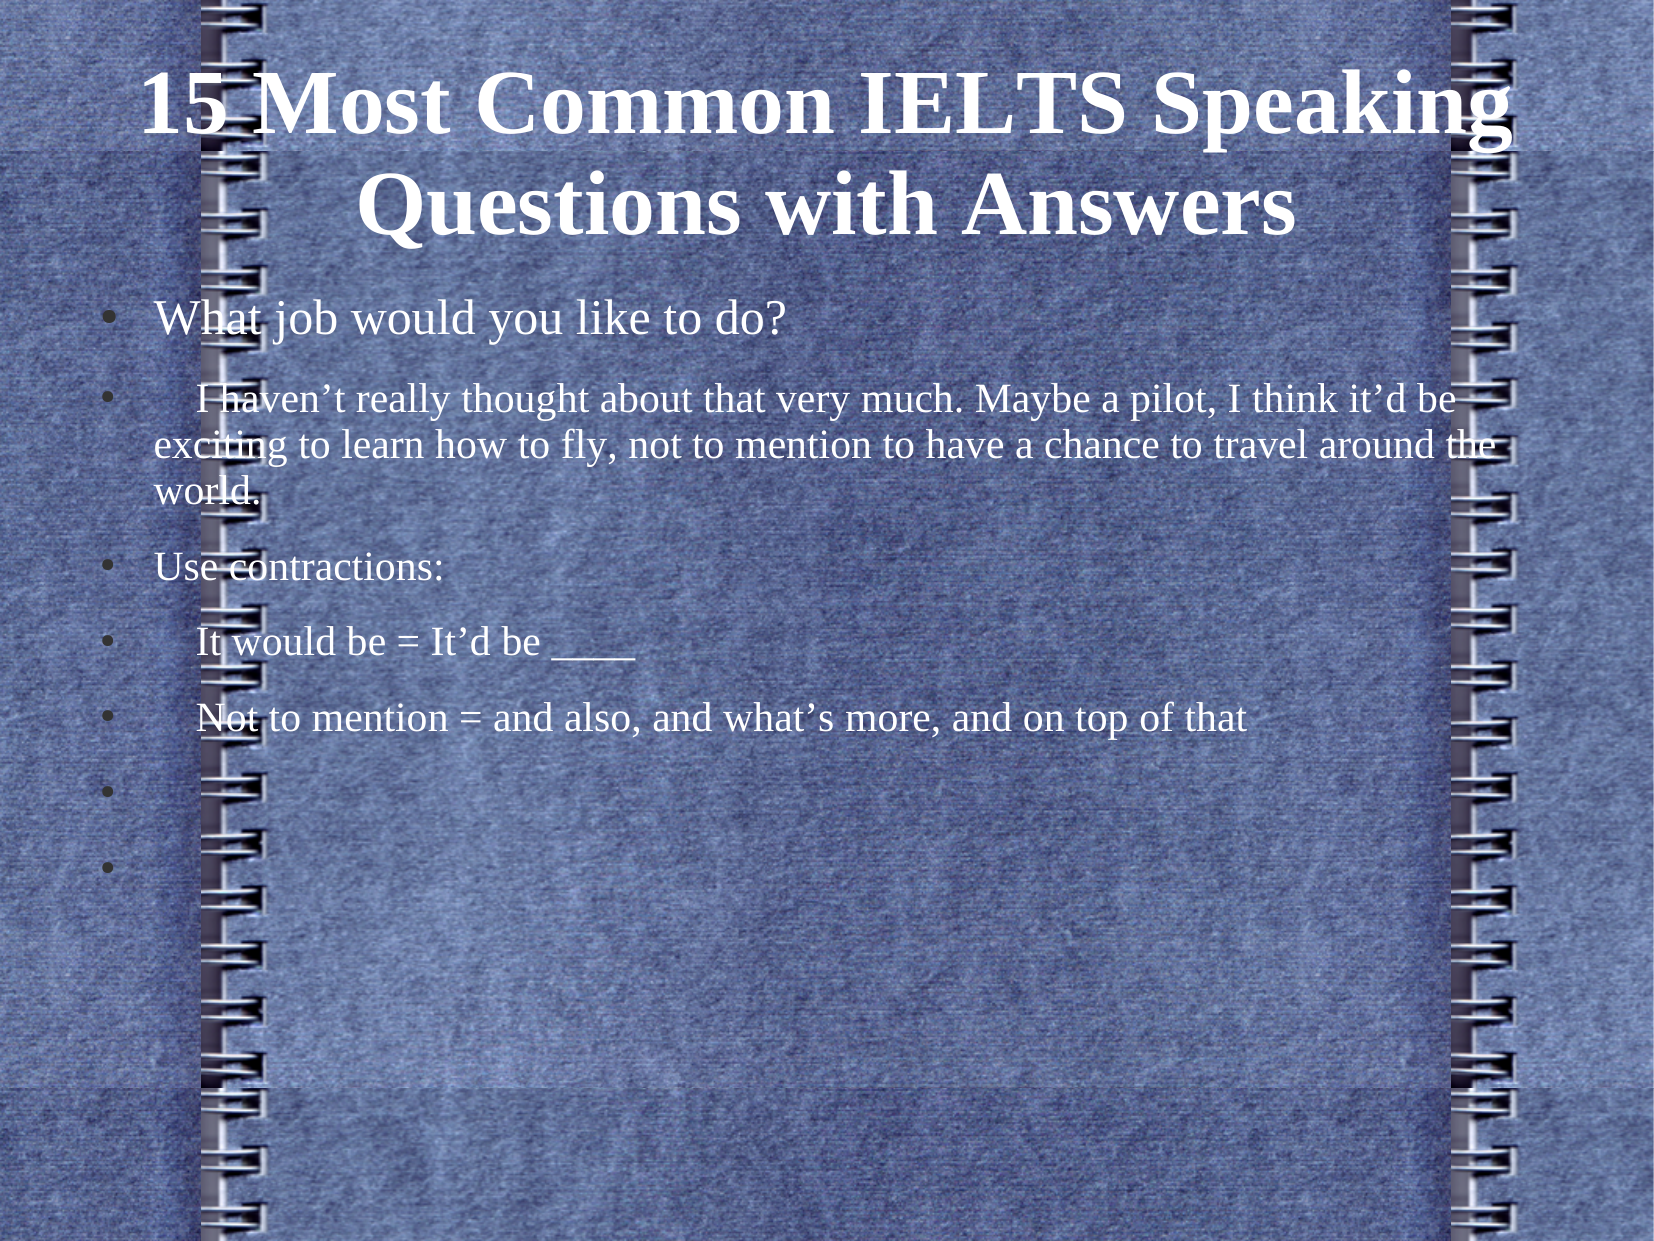

# 15 Most Common IELTS Speaking Questions with Answers
What job would you like to do?
 I haven’t really thought about that very much. Maybe a pilot, I think it’d be exciting to learn how to fly, not to mention to have a chance to travel around the world.
Use contractions:
 It would be = It’d be ____
 Not to mention = and also, and what’s more, and on top of that